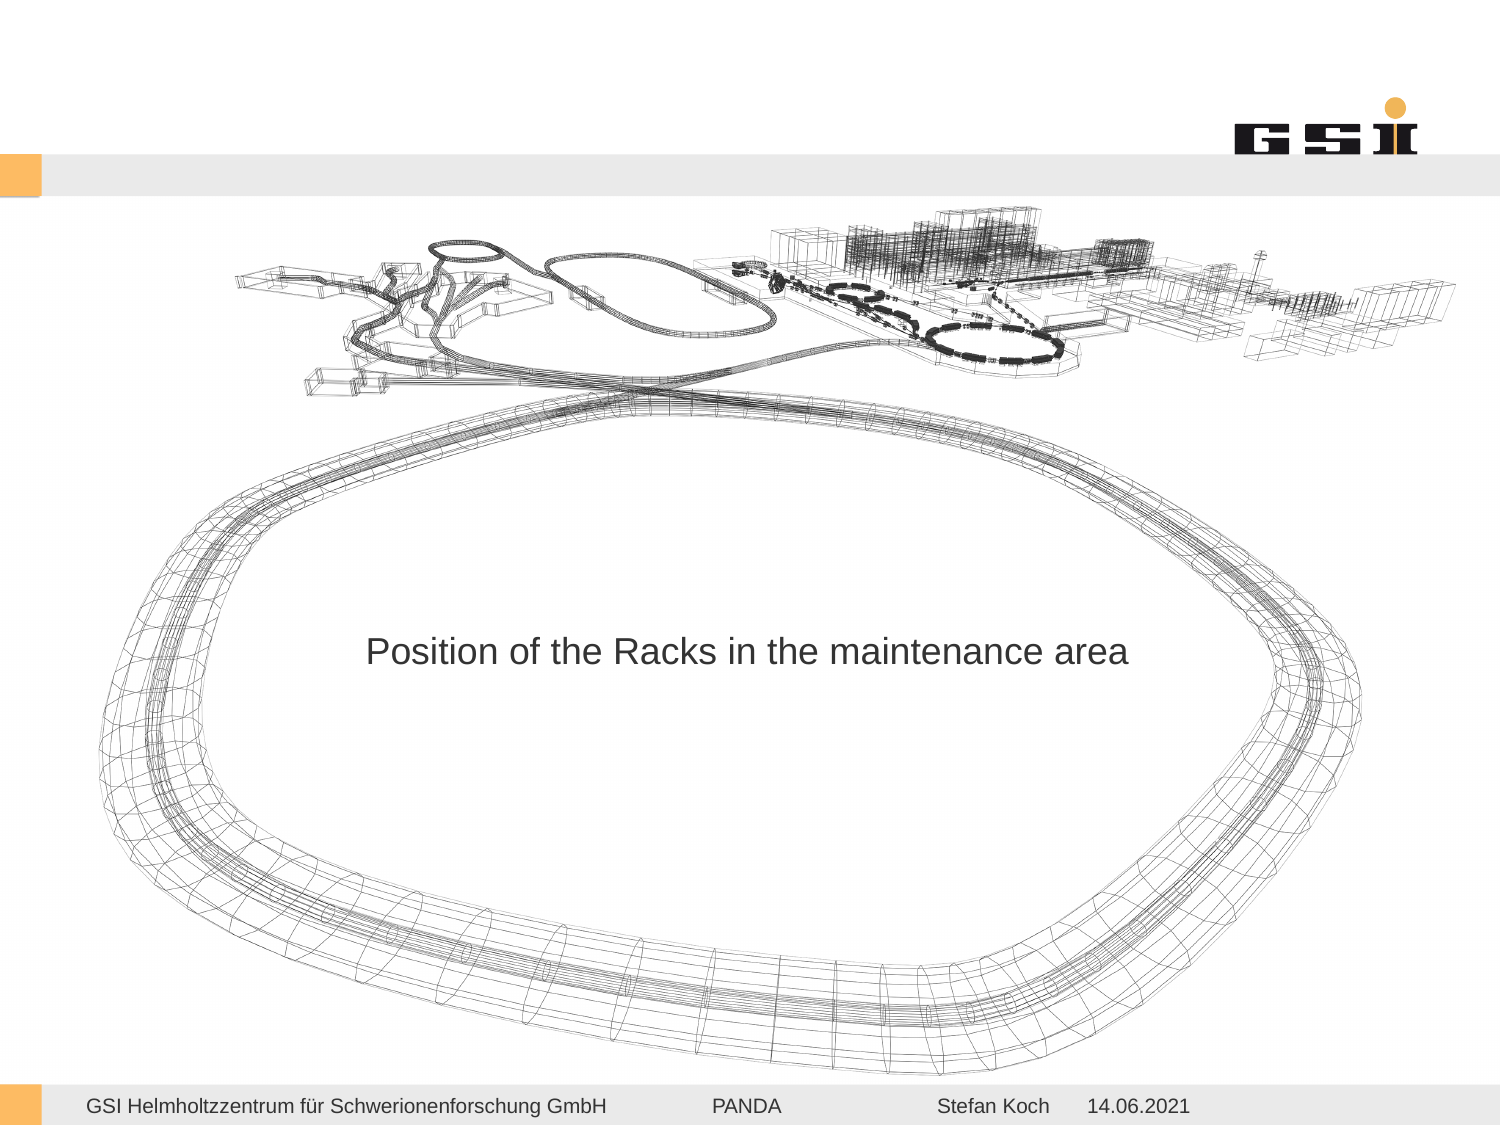

Position of the Racks in the maintenance area